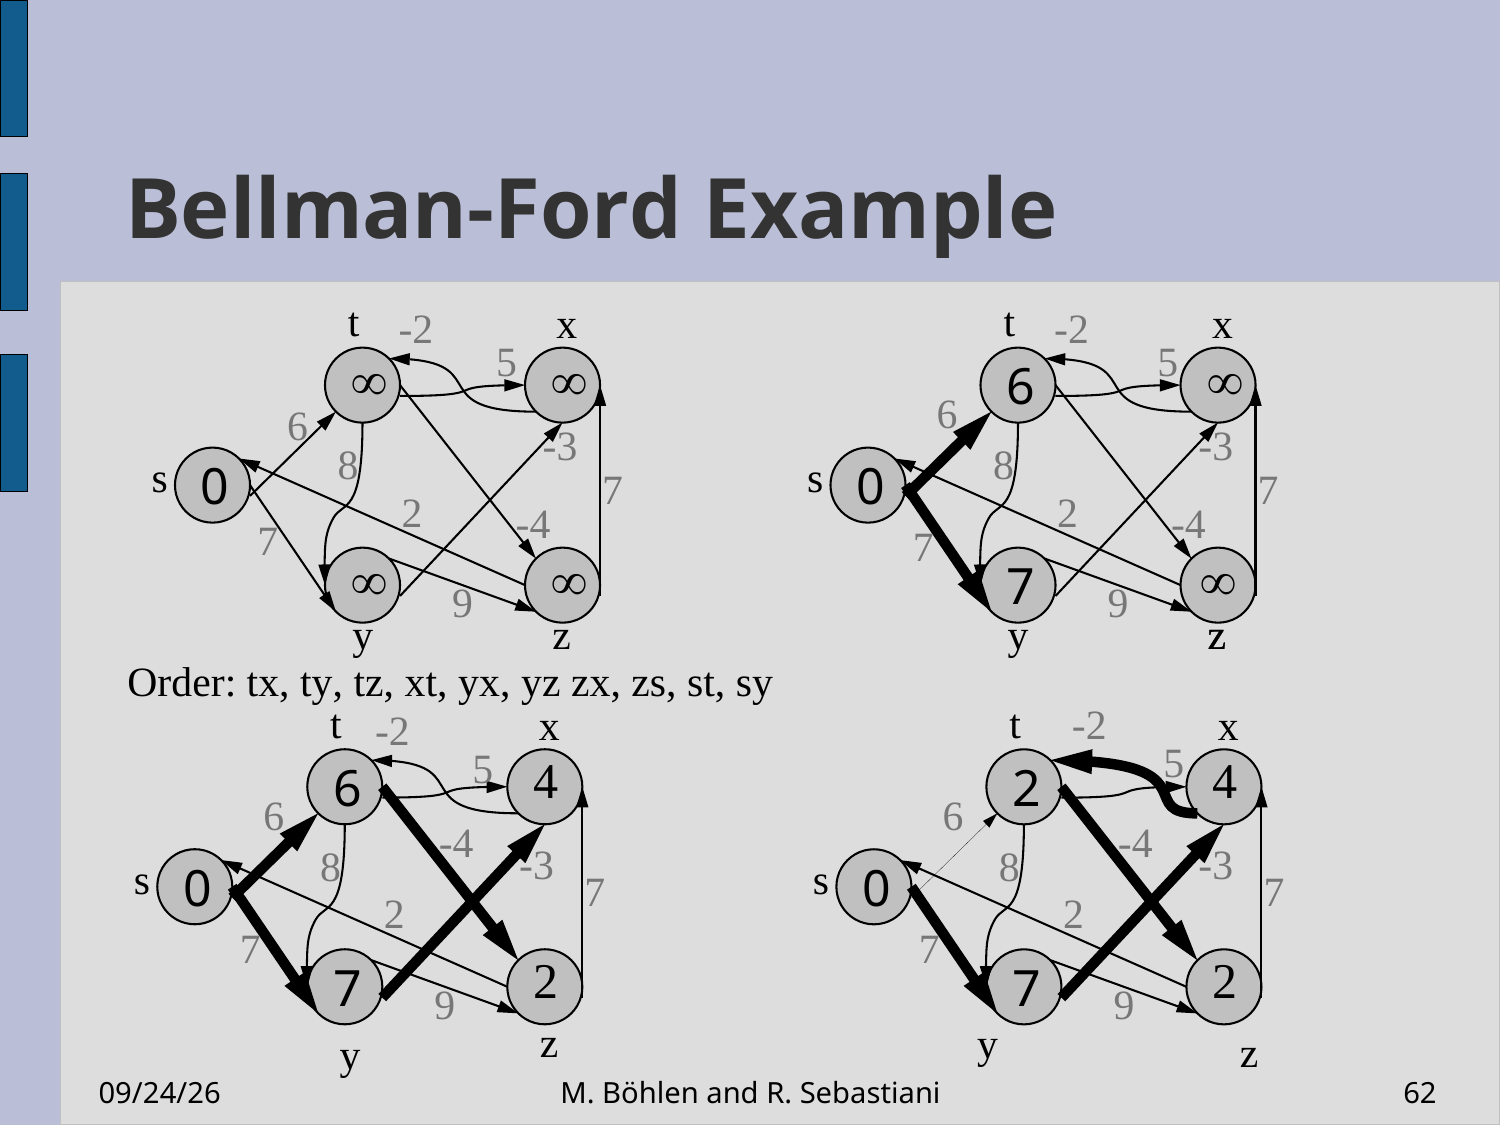

# Bellman-Ford Example
t
t
x
x
-2
-2
5
5


6

6
6
-3
-3
8
8
s
0
s
0
7
7
2
2
-4
-4
7
7


7

9
9
y
z
y
z
z
Order: tx, ty, tz, xt, yx, yz zx, zs, st, sy
t
t
-2
x
x
-2
5
5
6
4
2
4
6
6
-4
-4
-3
-3
8
8
s
0
s
0
7
7
2
2
7
7
7
2
7
2
9
9
z
y
z
y
M. Böhlen and R. Sebastiani
62